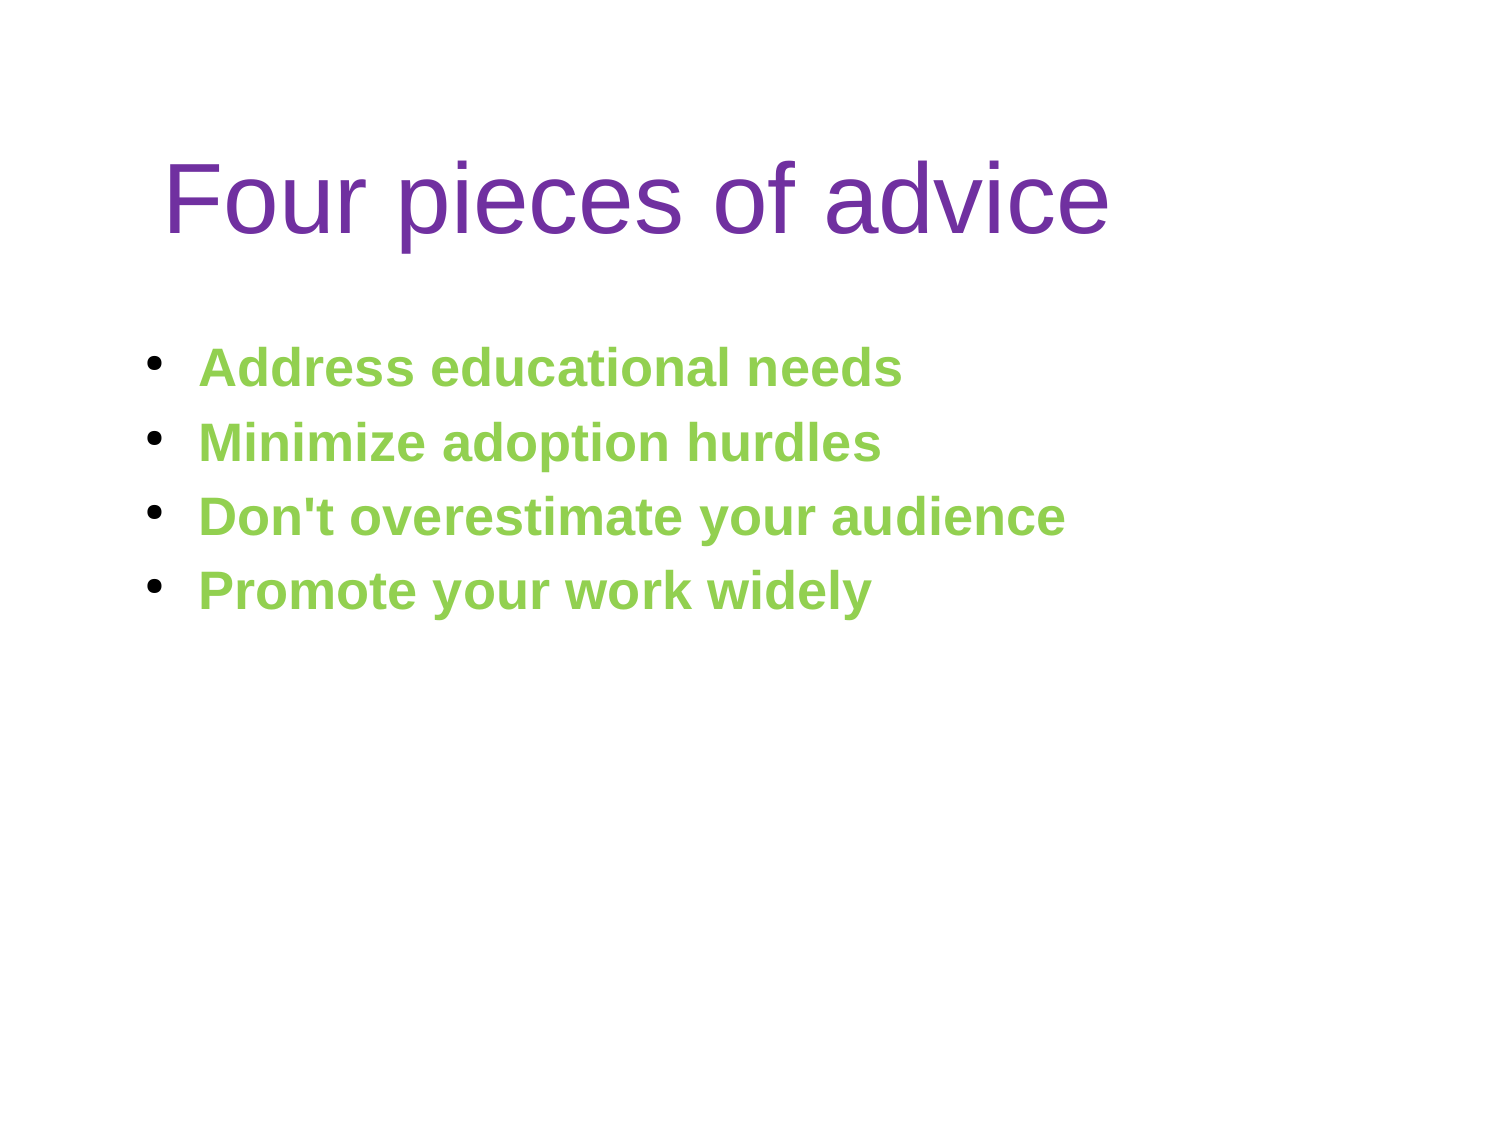

# Four pieces of advice
Address educational needs
Minimize adoption hurdles
Don't overestimate your audience
Promote your work widely